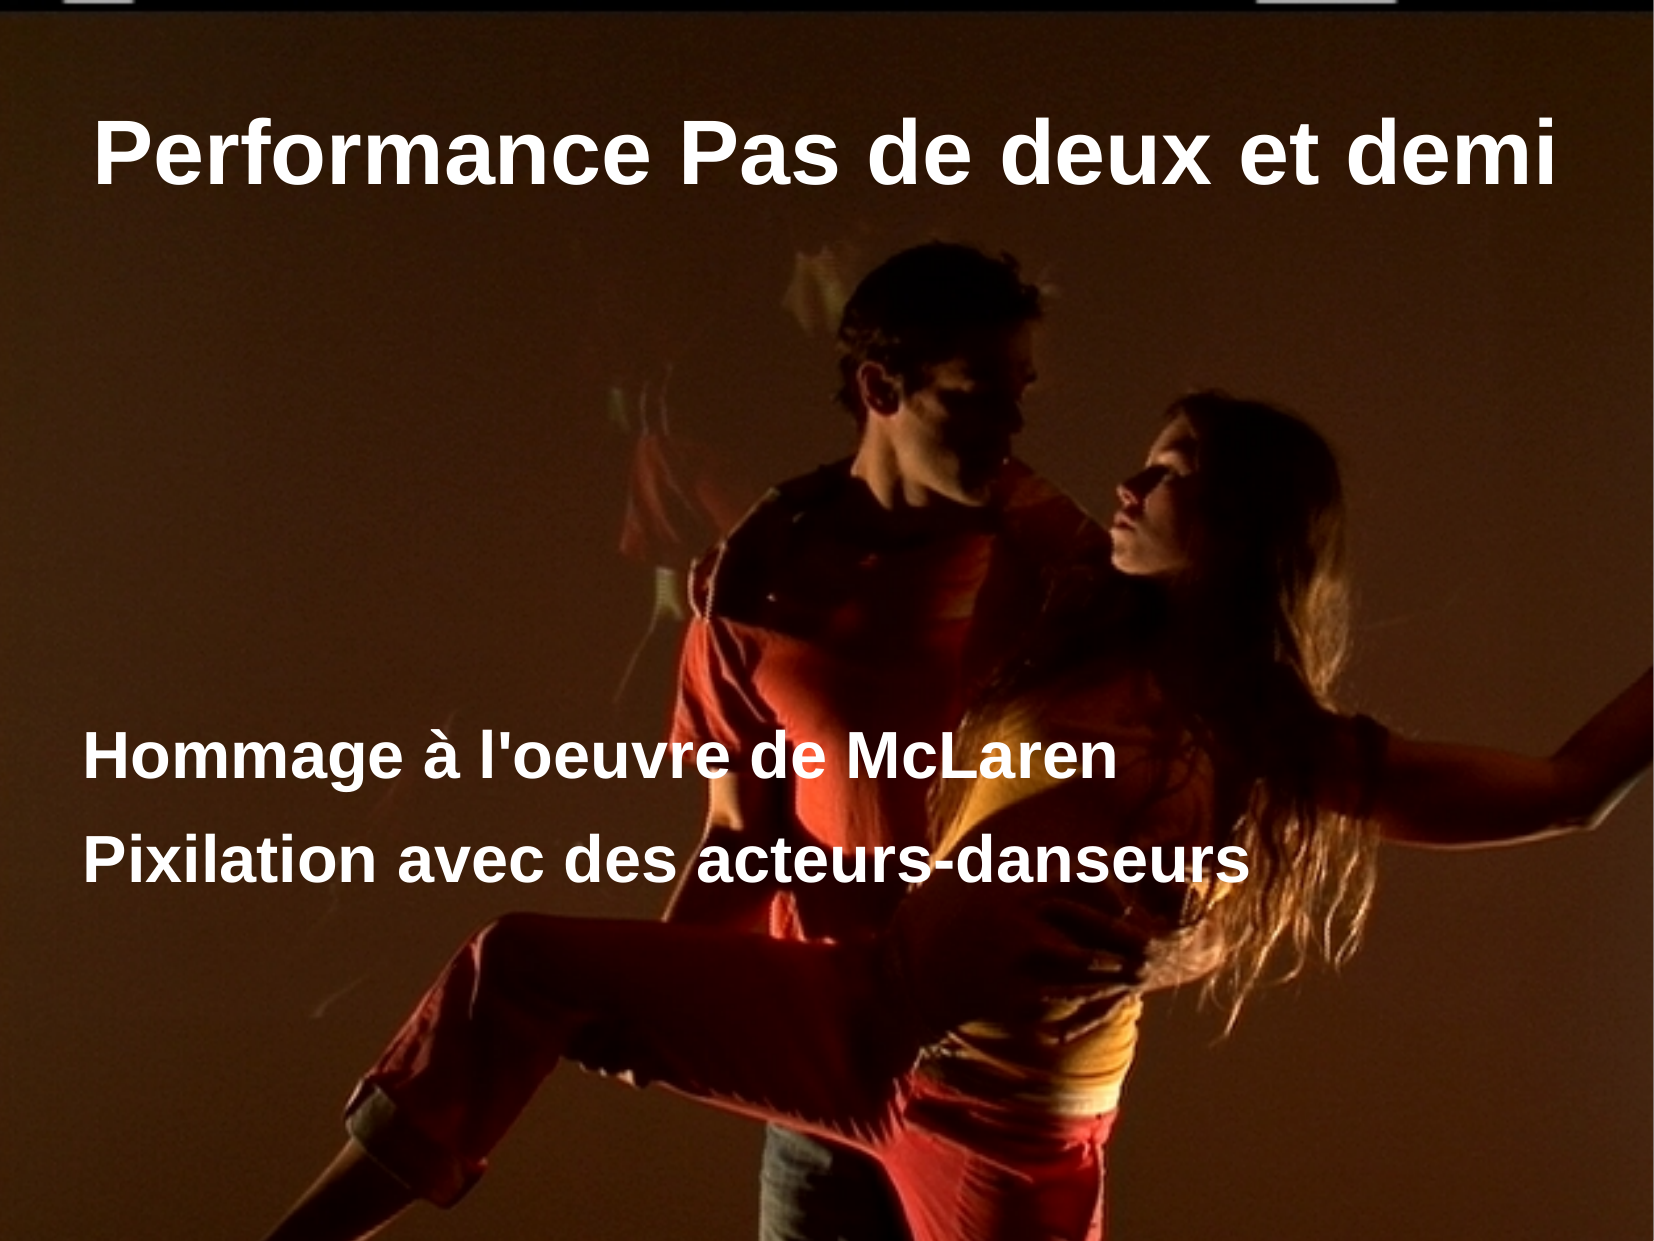

# Performance Pas de deux et demi
Hommage à l'oeuvre de McLaren
Pixilation avec des acteurs-danseurs